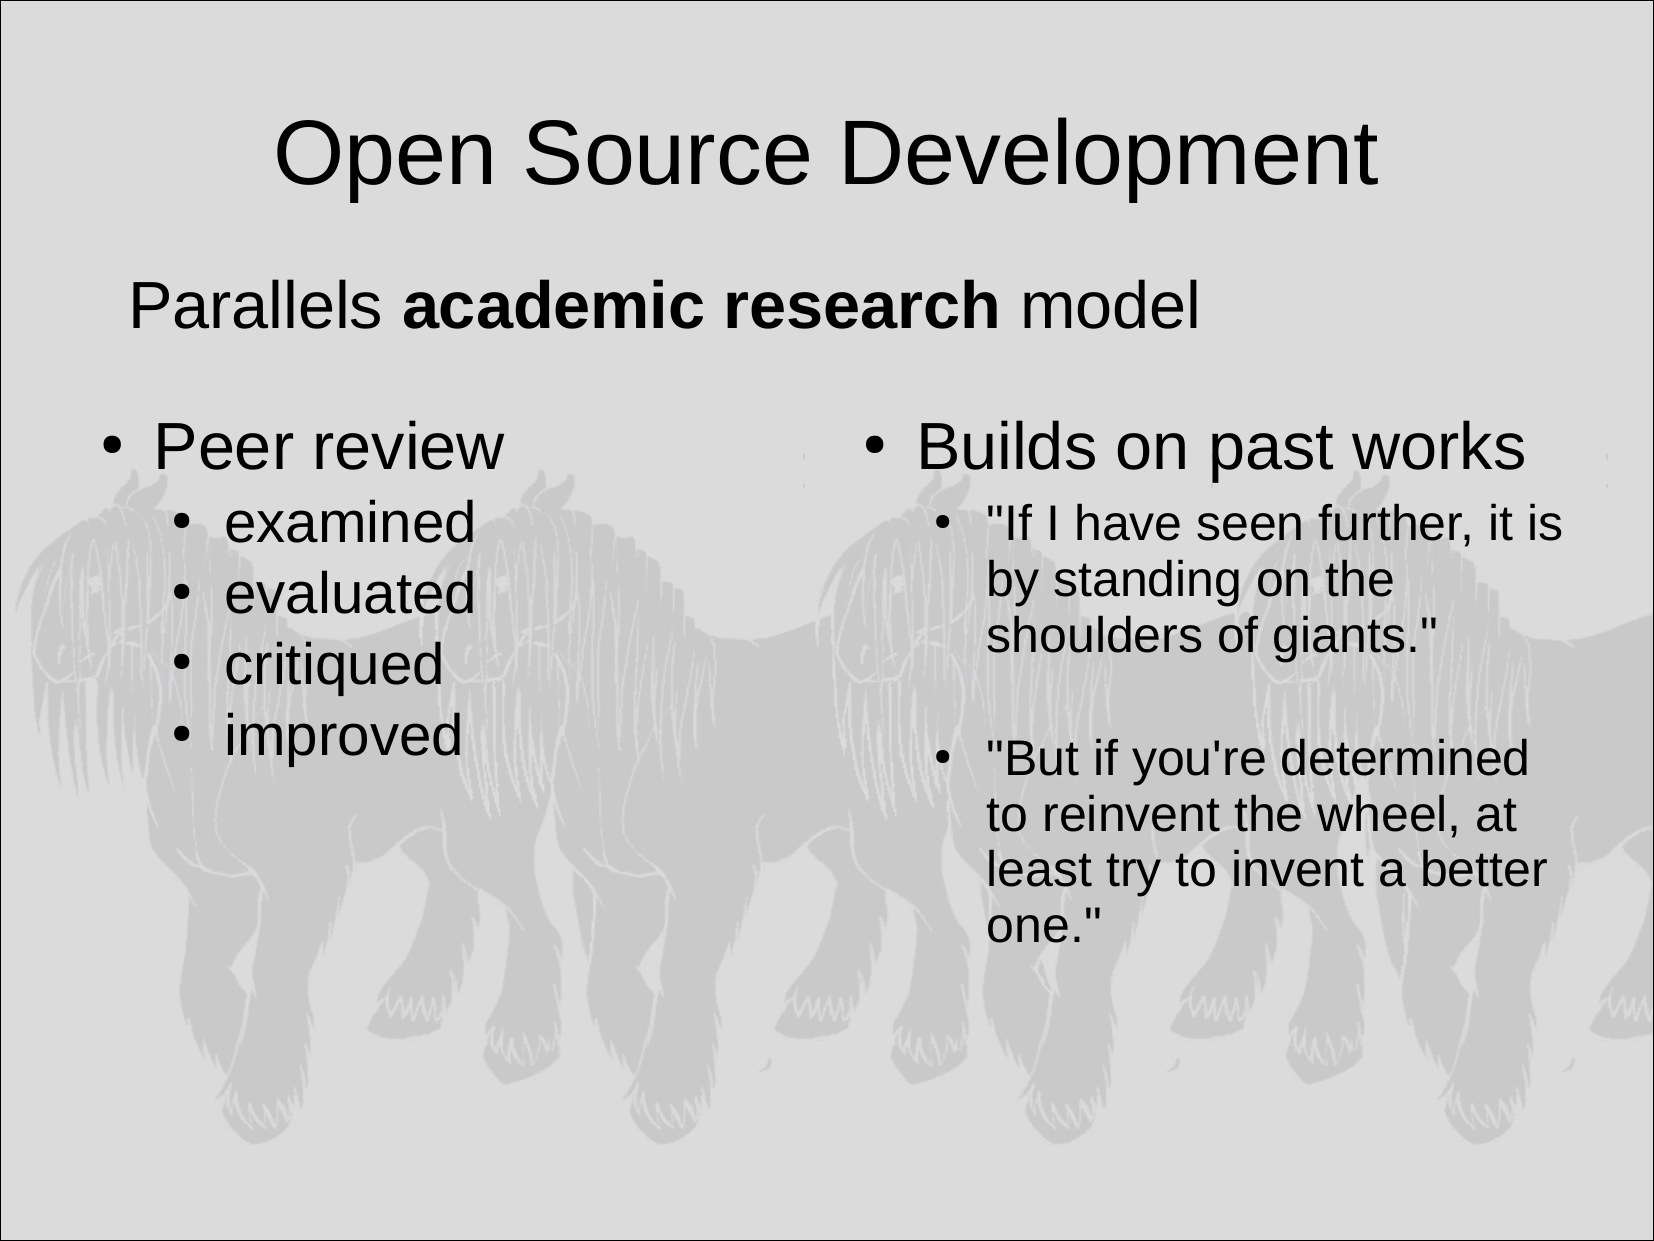

# Open Source Development
Parallels academic research model
Peer review
examined
evaluated
critiqued
improved
Builds on past works
"If I have seen further, it is by standing on the shoulders of giants."
"But if you're determined to reinvent the wheel, at least try to invent a better one."